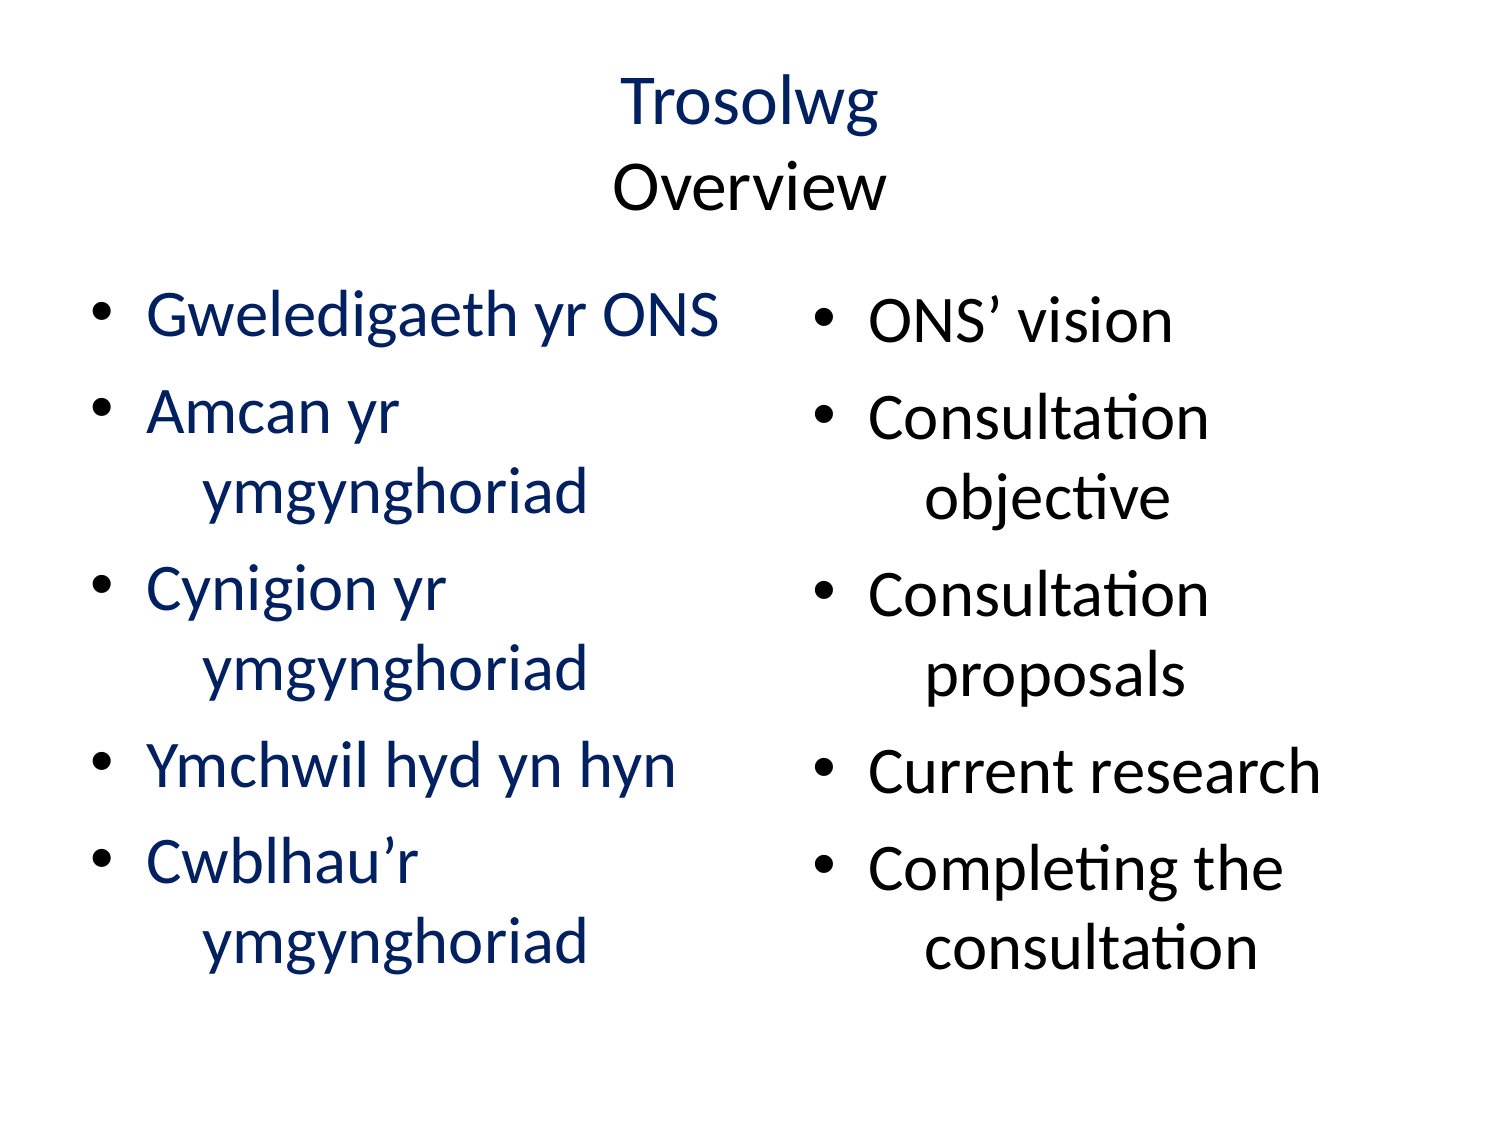

Trosolwg
Overview
# Gweledigaeth yr ONS
Amcan yr ymgynghoriad
Cynigion yr ymgynghoriad
Ymchwil hyd yn hyn
Cwblhau’r ymgynghoriad
ONS’ vision
Consultation objective
Consultation proposals
Current research
Completing the consultation